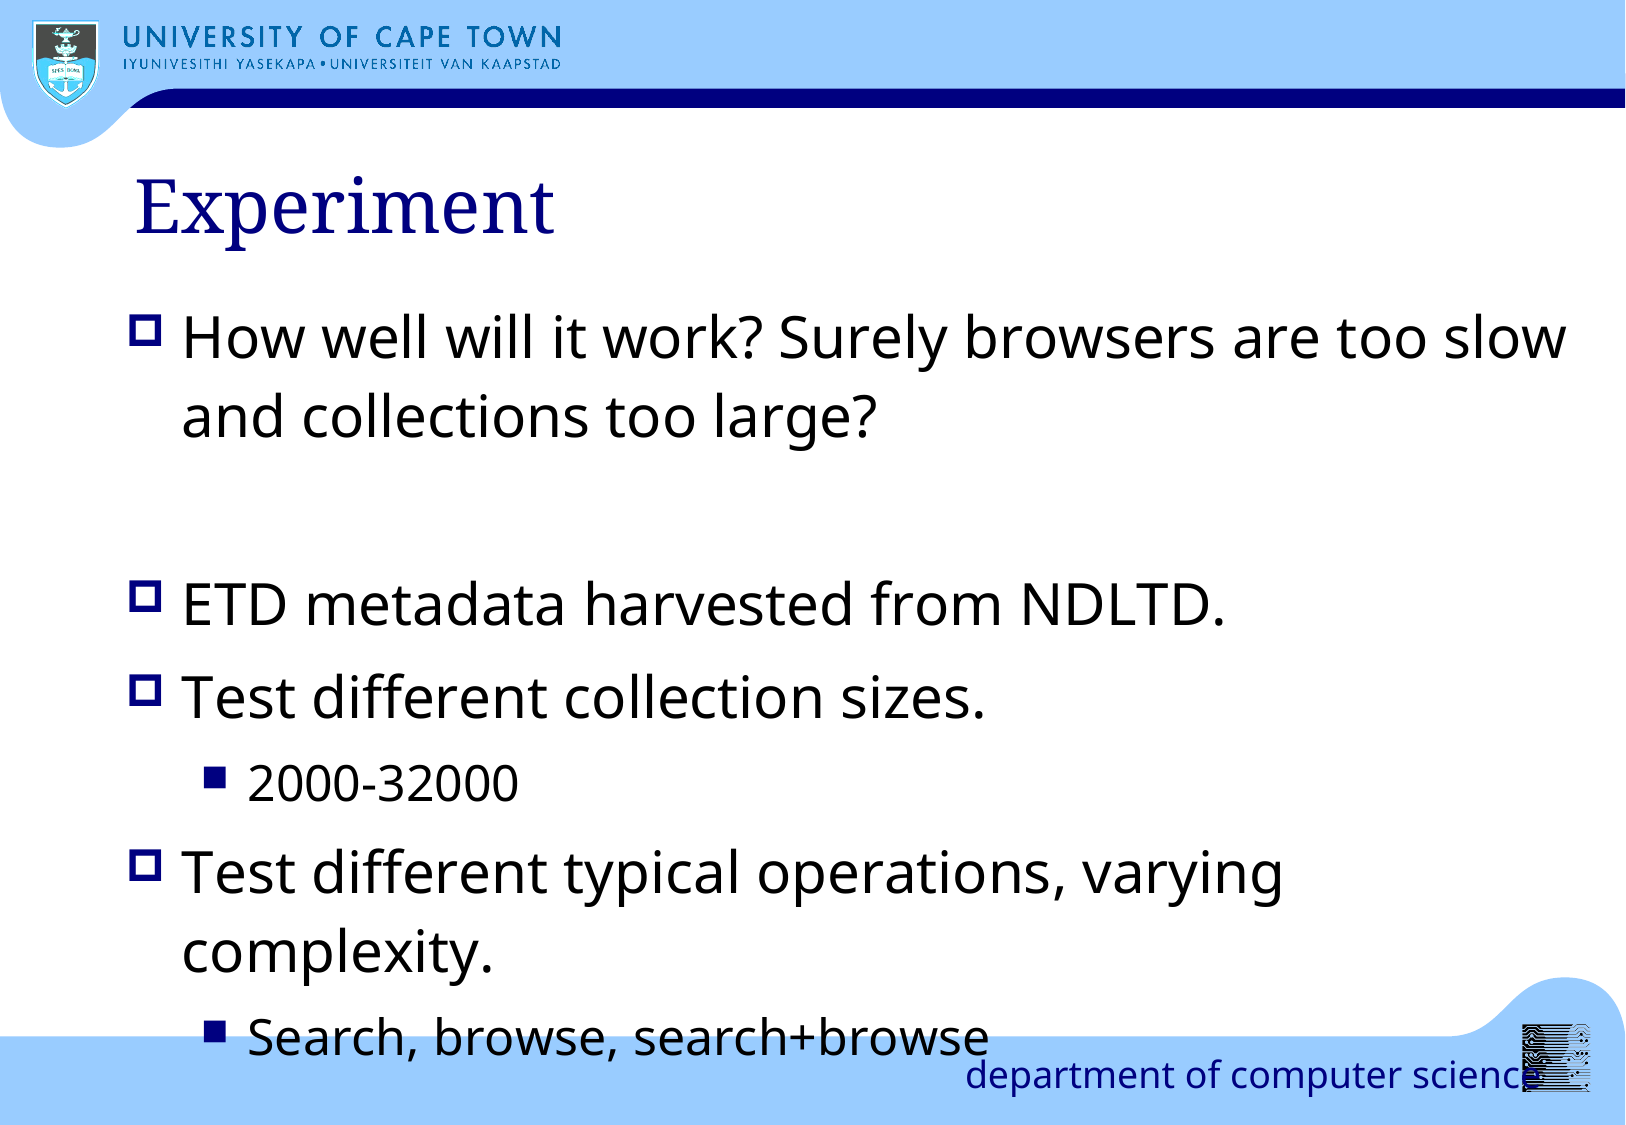

# Experiment
How well will it work? Surely browsers are too slow and collections too large?
ETD metadata harvested from NDLTD.
Test different collection sizes.
2000-32000
Test different typical operations, varying complexity.
Search, browse, search+browse